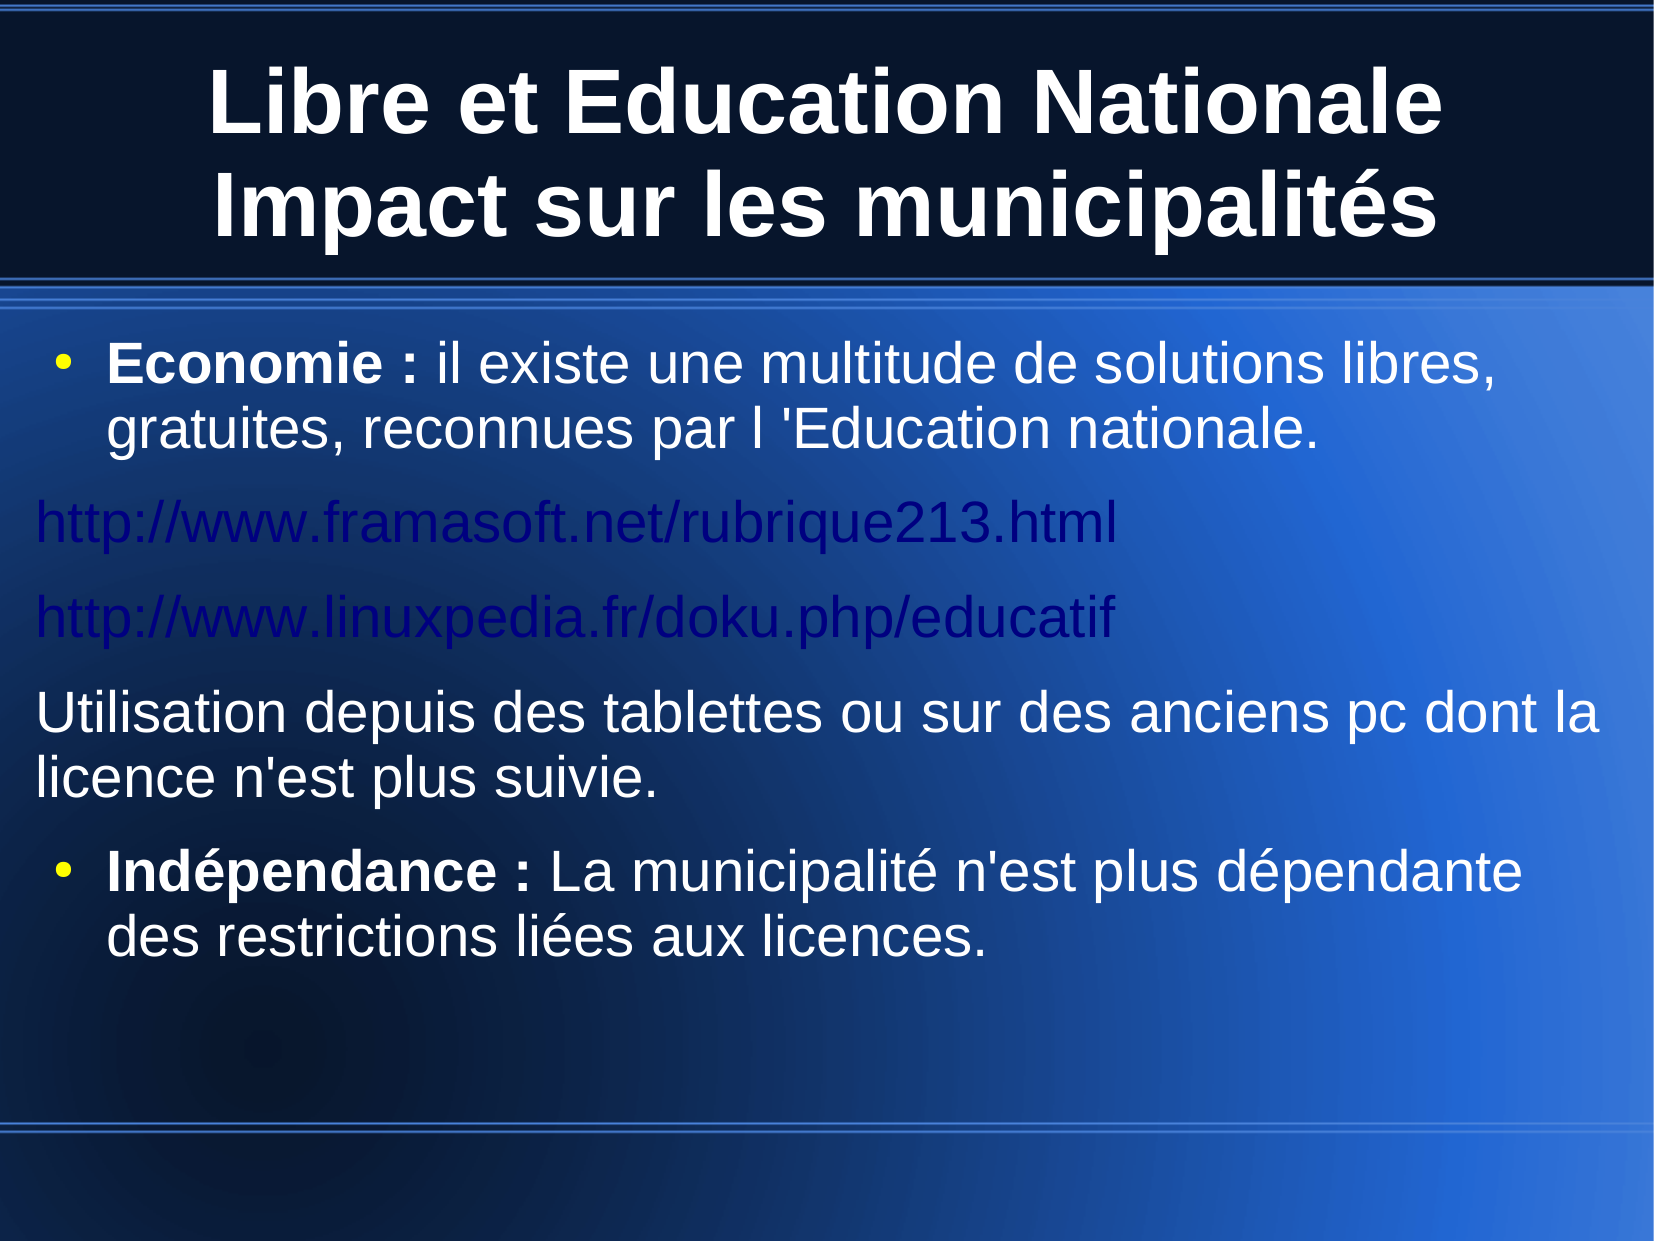

# Libre et Education Nationale Impact sur les municipalités
Economie : il existe une multitude de solutions libres, gratuites, reconnues par l 'Education nationale.
http://www.framasoft.net/rubrique213.html
http://www.linuxpedia.fr/doku.php/educatif
Utilisation depuis des tablettes ou sur des anciens pc dont la licence n'est plus suivie.
Indépendance : La municipalité n'est plus dépendante des restrictions liées aux licences.